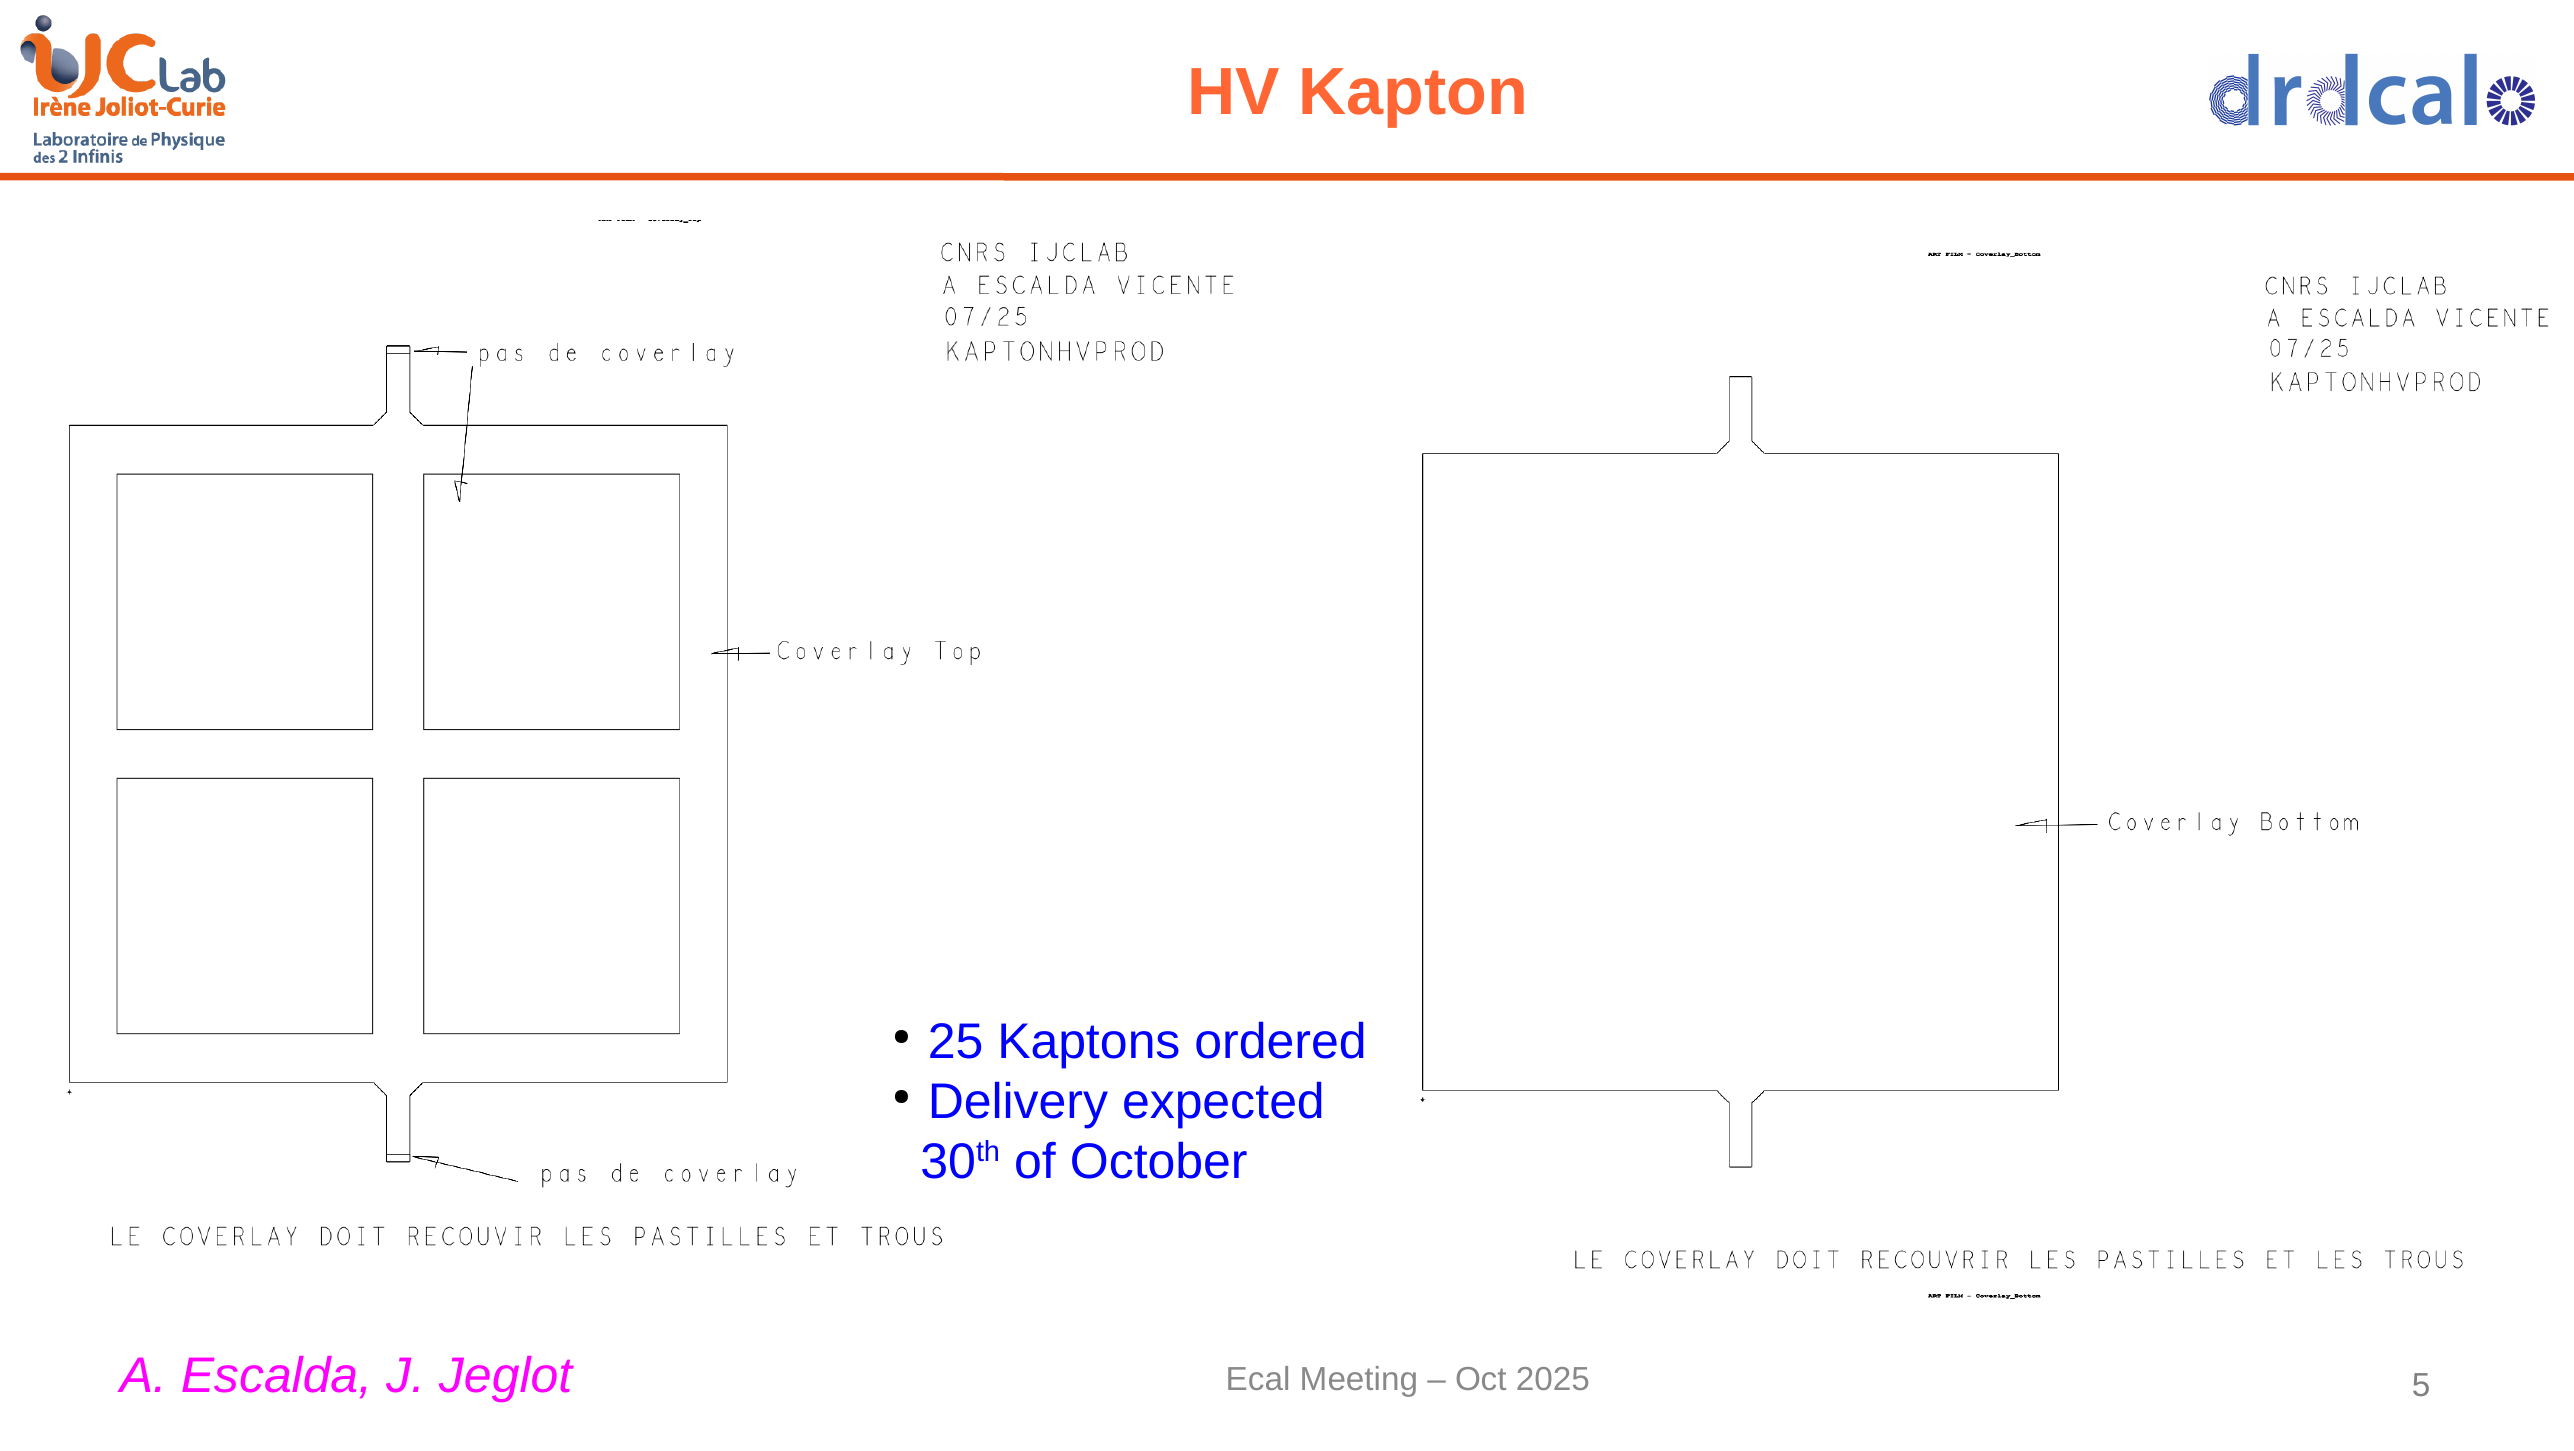

# HV Kapton
25 Kaptons ordered
Delivery expected
 30th of October
A. Escalda, J. Jeglot
5